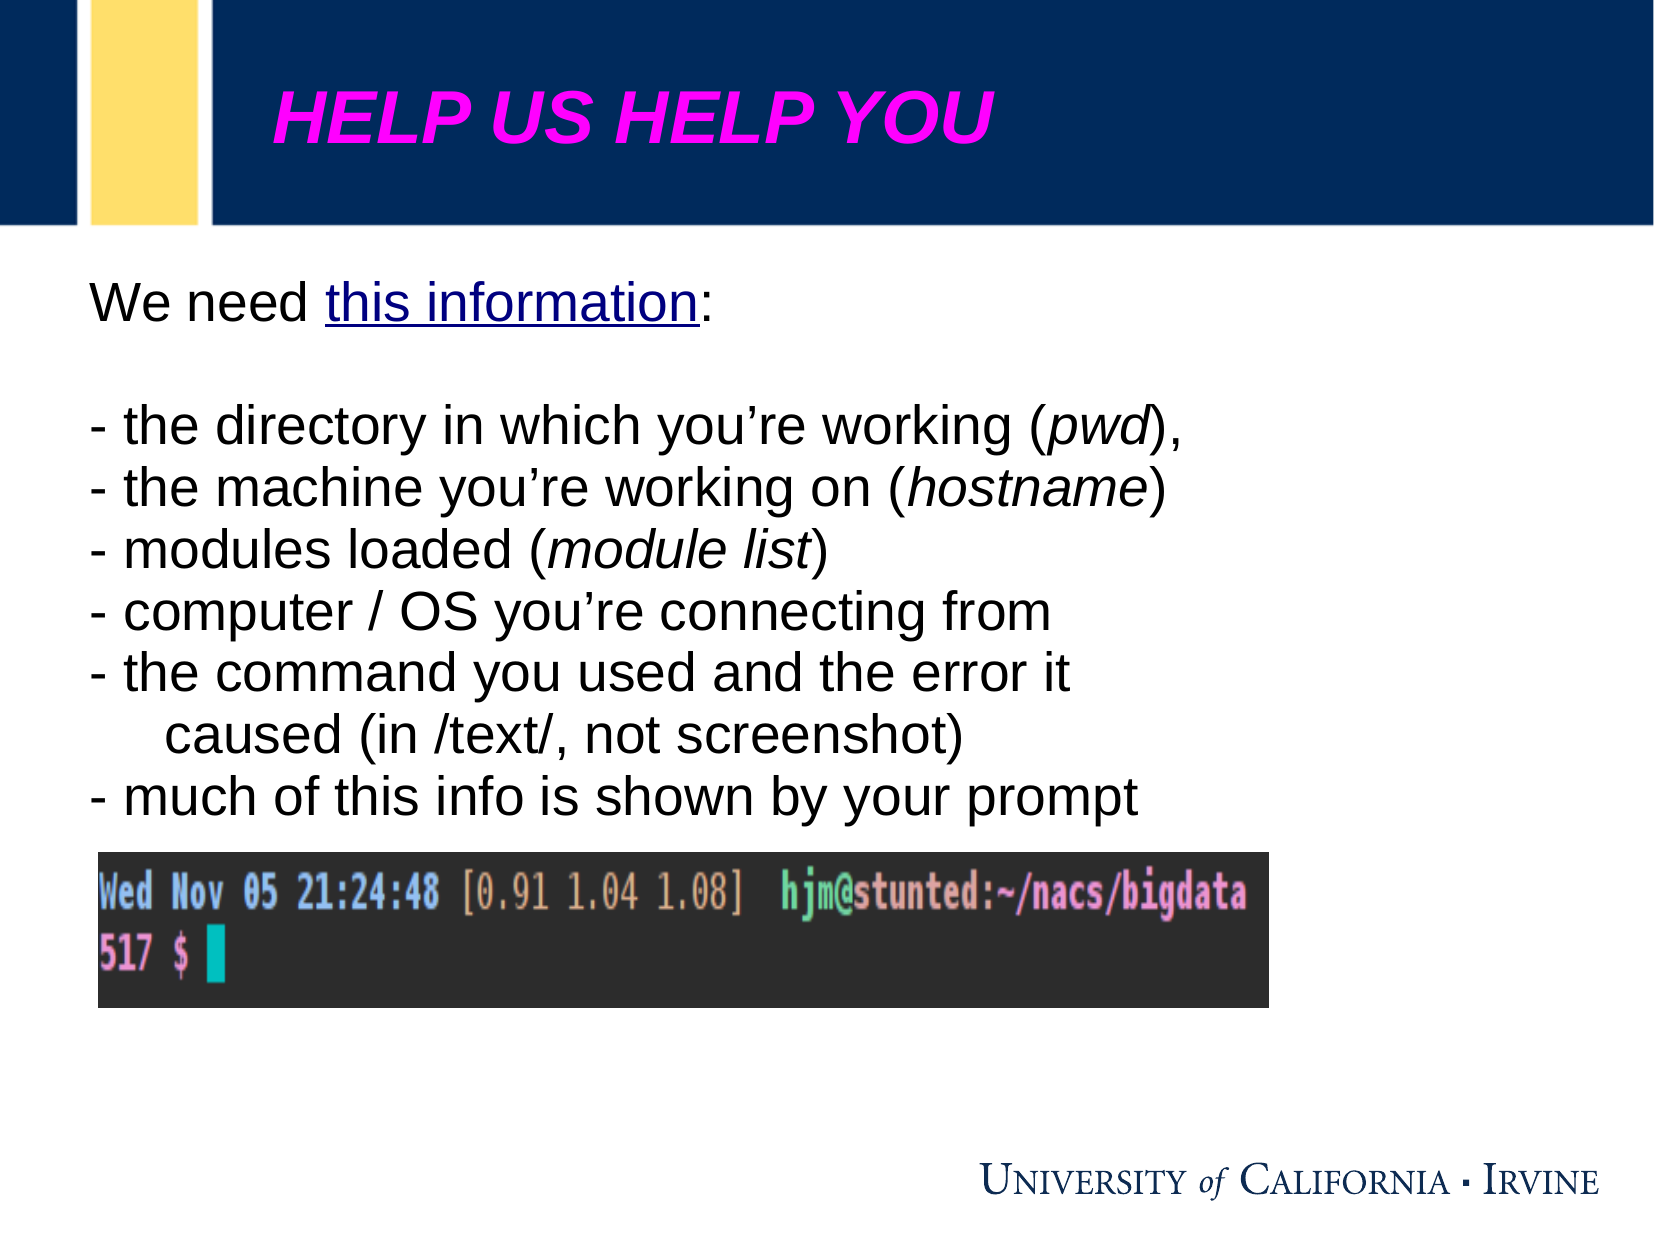

# HELP US HELP YOU
We need this information:
- the directory in which you’re working (pwd),
- the machine you’re working on (hostname)
- modules loaded (module list)
- computer / OS you’re connecting from
- the command you used and the error it
	caused (in /text/, not screenshot)
- much of this info is shown by your prompt